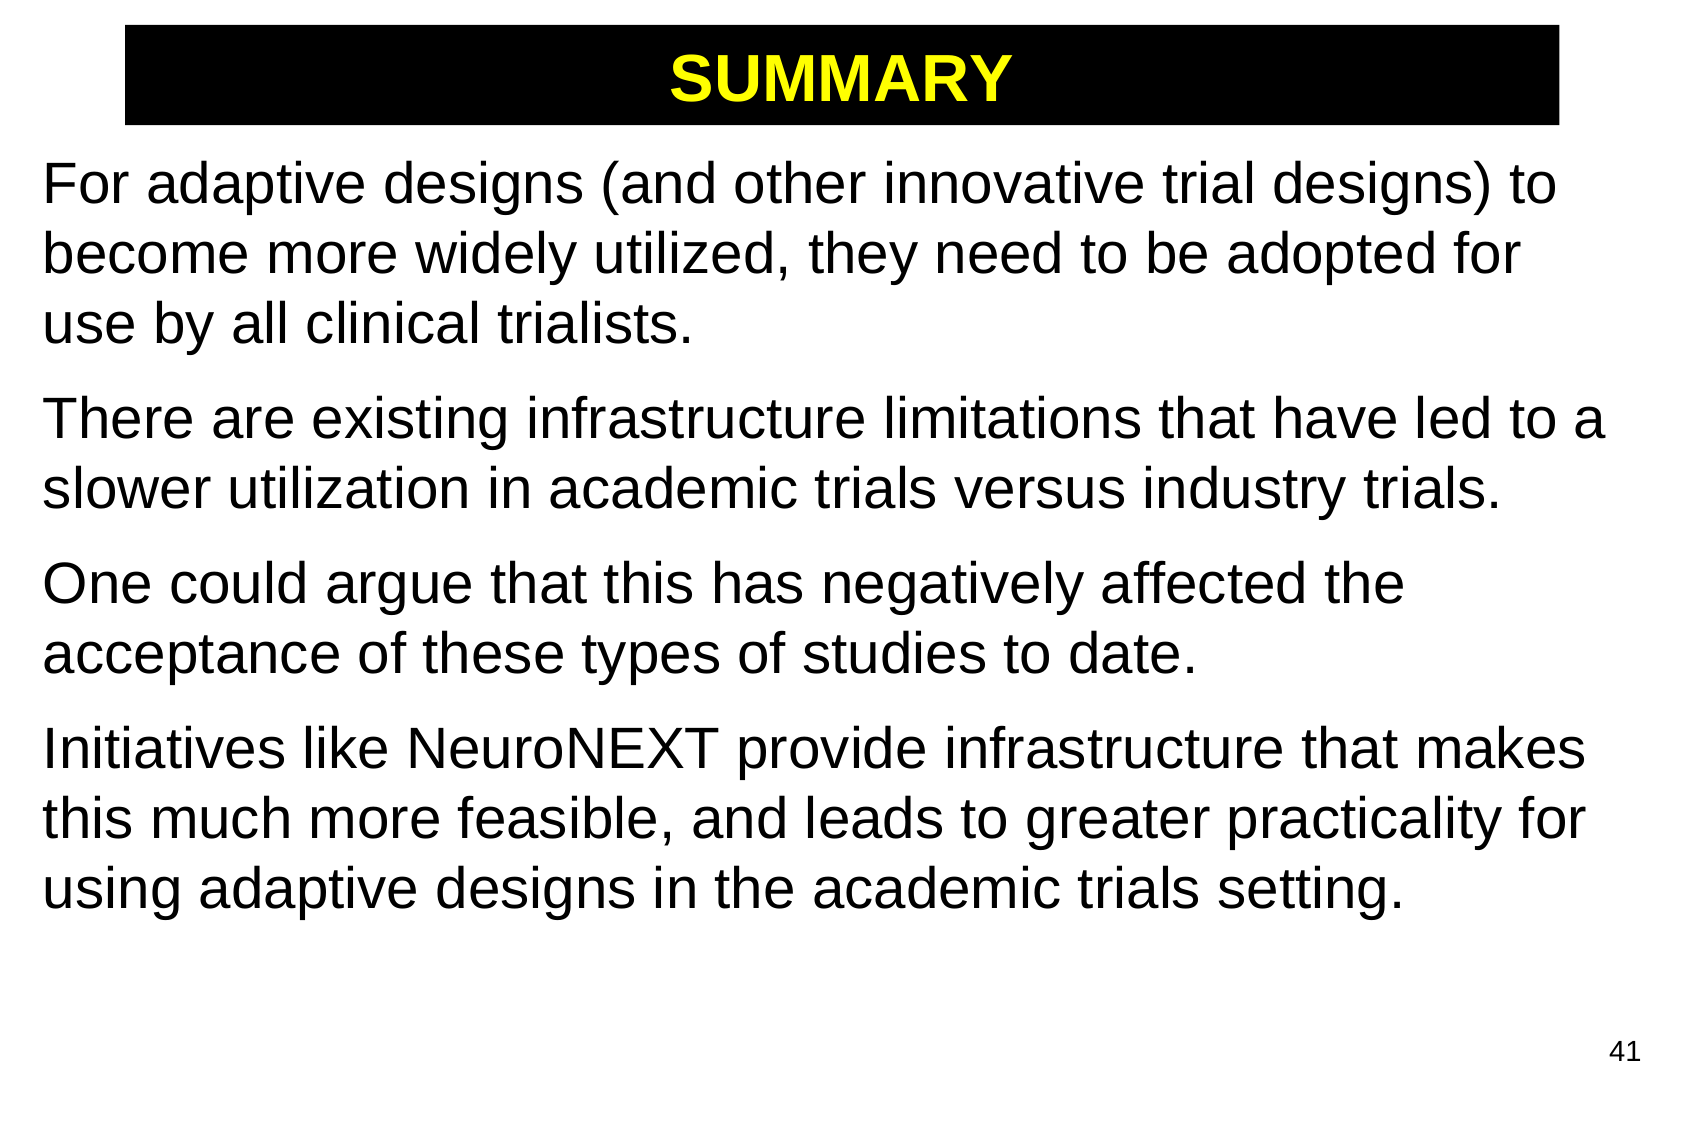

# SUMMARY
For adaptive designs (and other innovative trial designs) to become more widely utilized, they need to be adopted for use by all clinical trialists.
There are existing infrastructure limitations that have led to a slower utilization in academic trials versus industry trials.
One could argue that this has negatively affected the acceptance of these types of studies to date.
Initiatives like NeuroNEXT provide infrastructure that makes this much more feasible, and leads to greater practicality for using adaptive designs in the academic trials setting.